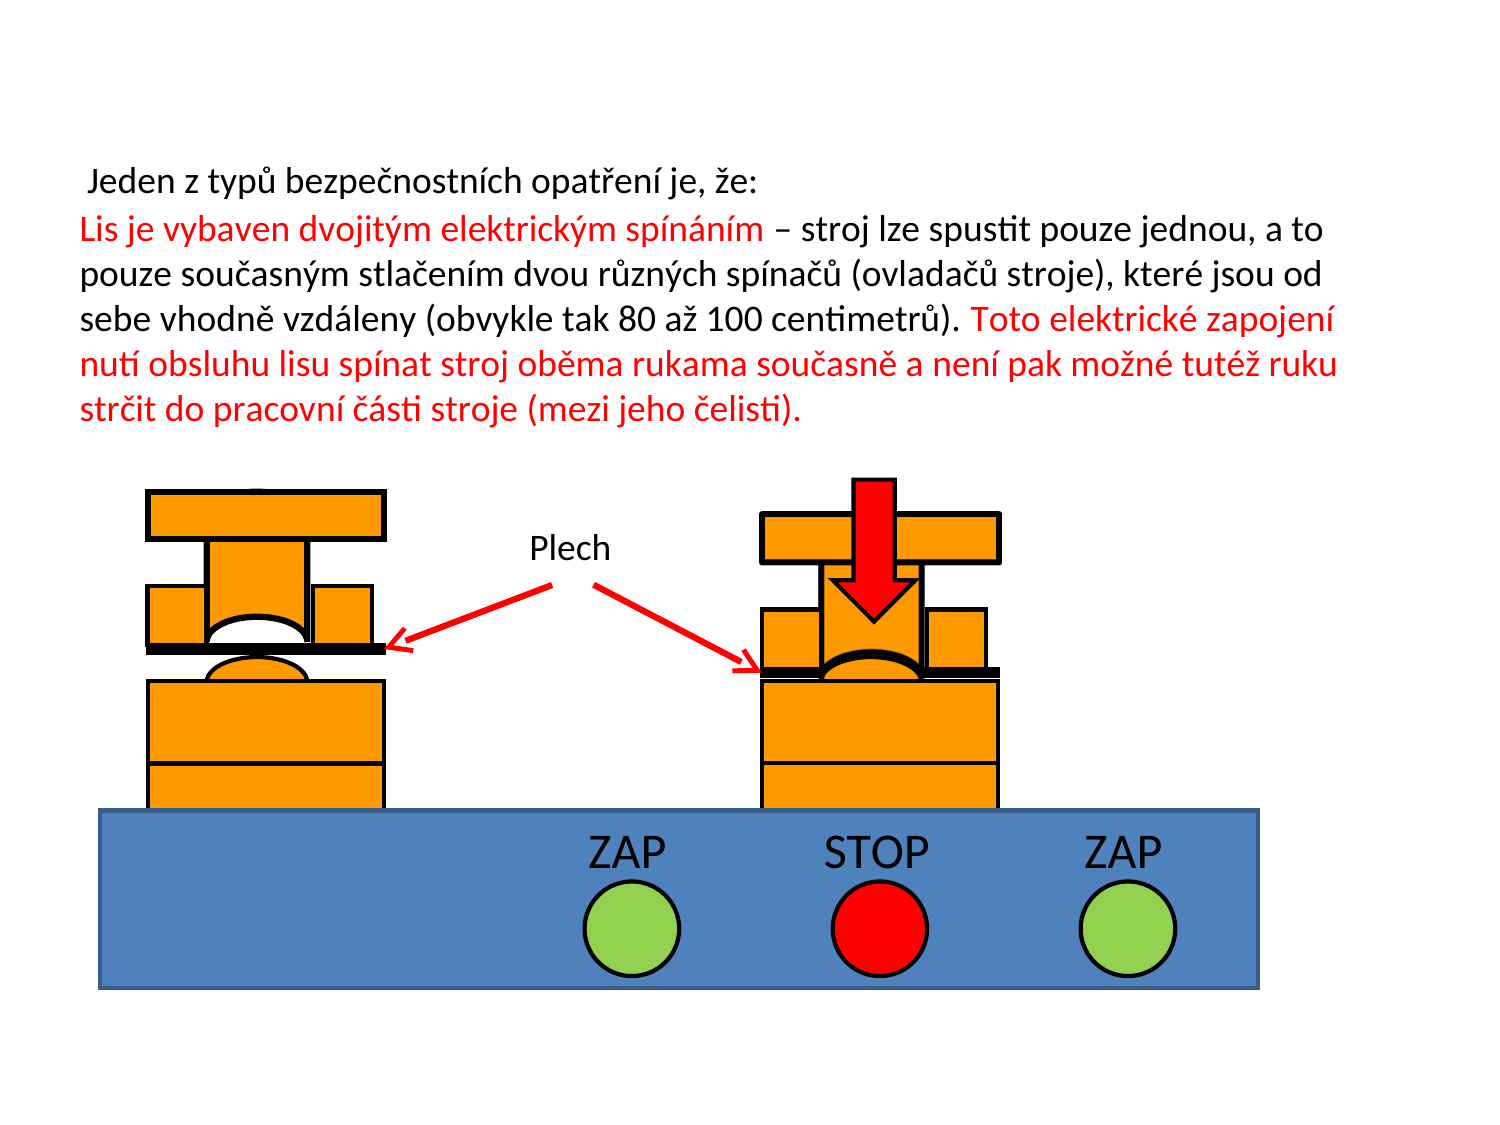

Jeden z typů bezpečnostních opatření je, že:
Lis je vybaven dvojitým elektrickým spínáním – stroj lze spustit pouze jednou, a to pouze současným stlačením dvou různých spínačů (ovladačů stroje), které jsou od sebe vhodně vzdáleny (obvykle tak 80 až 100 centimetrů). Toto elektrické zapojení nutí obsluhu lisu spínat stroj oběma rukama současně a není pak možné tutéž ruku strčit do pracovní části stroje (mezi jeho čelisti).
Plech
ZAP
STOP
ZAP